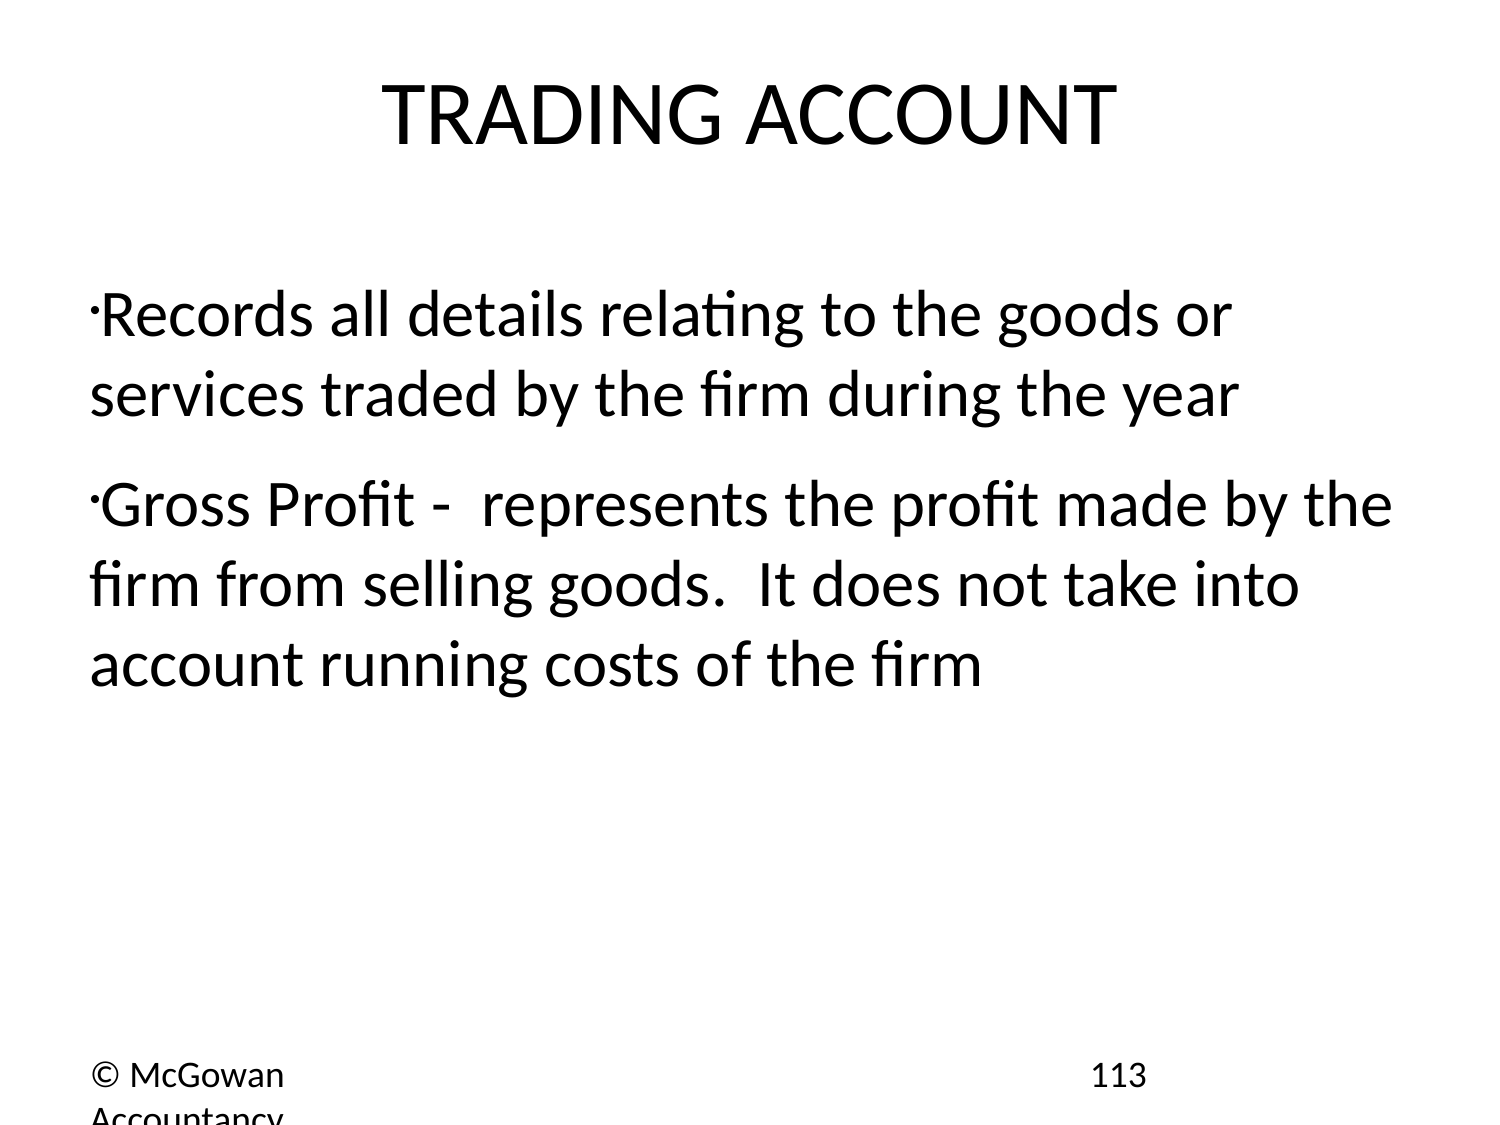

# TRADING ACCOUNT
Records all details relating to the goods or services traded by the firm during the year
Gross Profit - represents the profit made by the firm from selling goods. It does not take into account running costs of the firm
© McGowan Accountancy Services
113